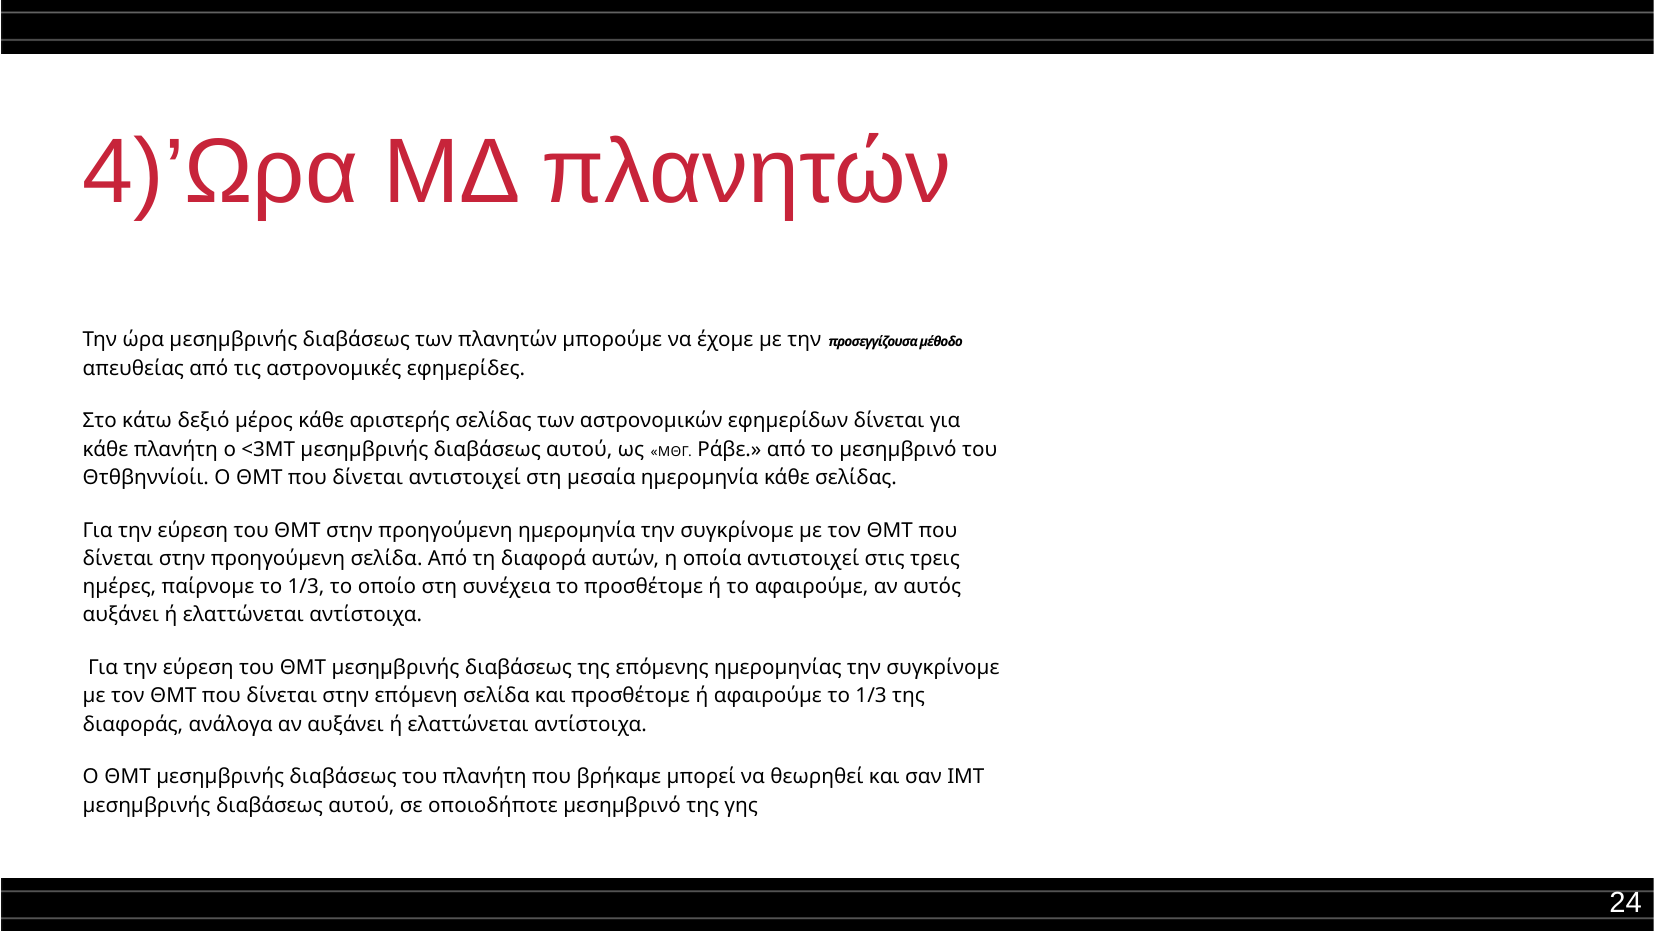

# 4)’Ωρα ΜΔ πλανητών
Την ώρα μεσημβρινής διαβάσεως των πλανητών μπορούμε να έχομε με την προσεγγίζουσα μέθοδο απευθείας από τις αστρονομικές εφημερίδες.
Στο κάτω δεξιό μέρος κάθε αριστερής σελίδας των αστρονομικών εφημερίδων δίνεται για κάθε πλανήτη ο <3ΜΤ μεσημβρινής διαβάσεως αυτού, ως «Μθγ. Ράβε.» από το μεσημβρινό του Θτθβηννίοίι. Ο ΘΜΤ που δίνεται αντιστοιχεί στη μεσαία ημερομηνία κάθε σελίδας.
Για την εύρεση του ΘΜΤ στην προηγούμενη ημερομηνία την συγκρίνομε με τον ΘΜΤ που δίνεται στην προηγούμενη σελίδα. Από τη διαφορά αυτών, η οποία αντιστοιχεί στις τρεις ημέρες, παίρνομε το 1/3, το οποίο στη συνέχεια το προσθέτομε ή το αφαιρούμε, αν αυτός αυξάνει ή ελαττώνεται αντίστοιχα.
 Για την εύρεση του ΘΜΤ μεσημβρινής διαβάσεως της επόμενης ημερομηνίας την συγκρίνομε με τον ΘΜΤ που δίνεται στην επόμενη σελίδα και προσθέτομε ή αφαιρούμε το 1/3 της διαφοράς, ανάλογα αν αυξάνει ή ελαττώνεται αντίστοιχα.
Ο ΘΜΤ μεσημβρινής διαβάσεως του πλανήτη που βρήκαμε μπορεί να θεωρηθεί και σαν ΙΜΤ μεσημβρινής διαβάσεως αυτού, σε οποιοδήποτε μεσημβρινό της γης